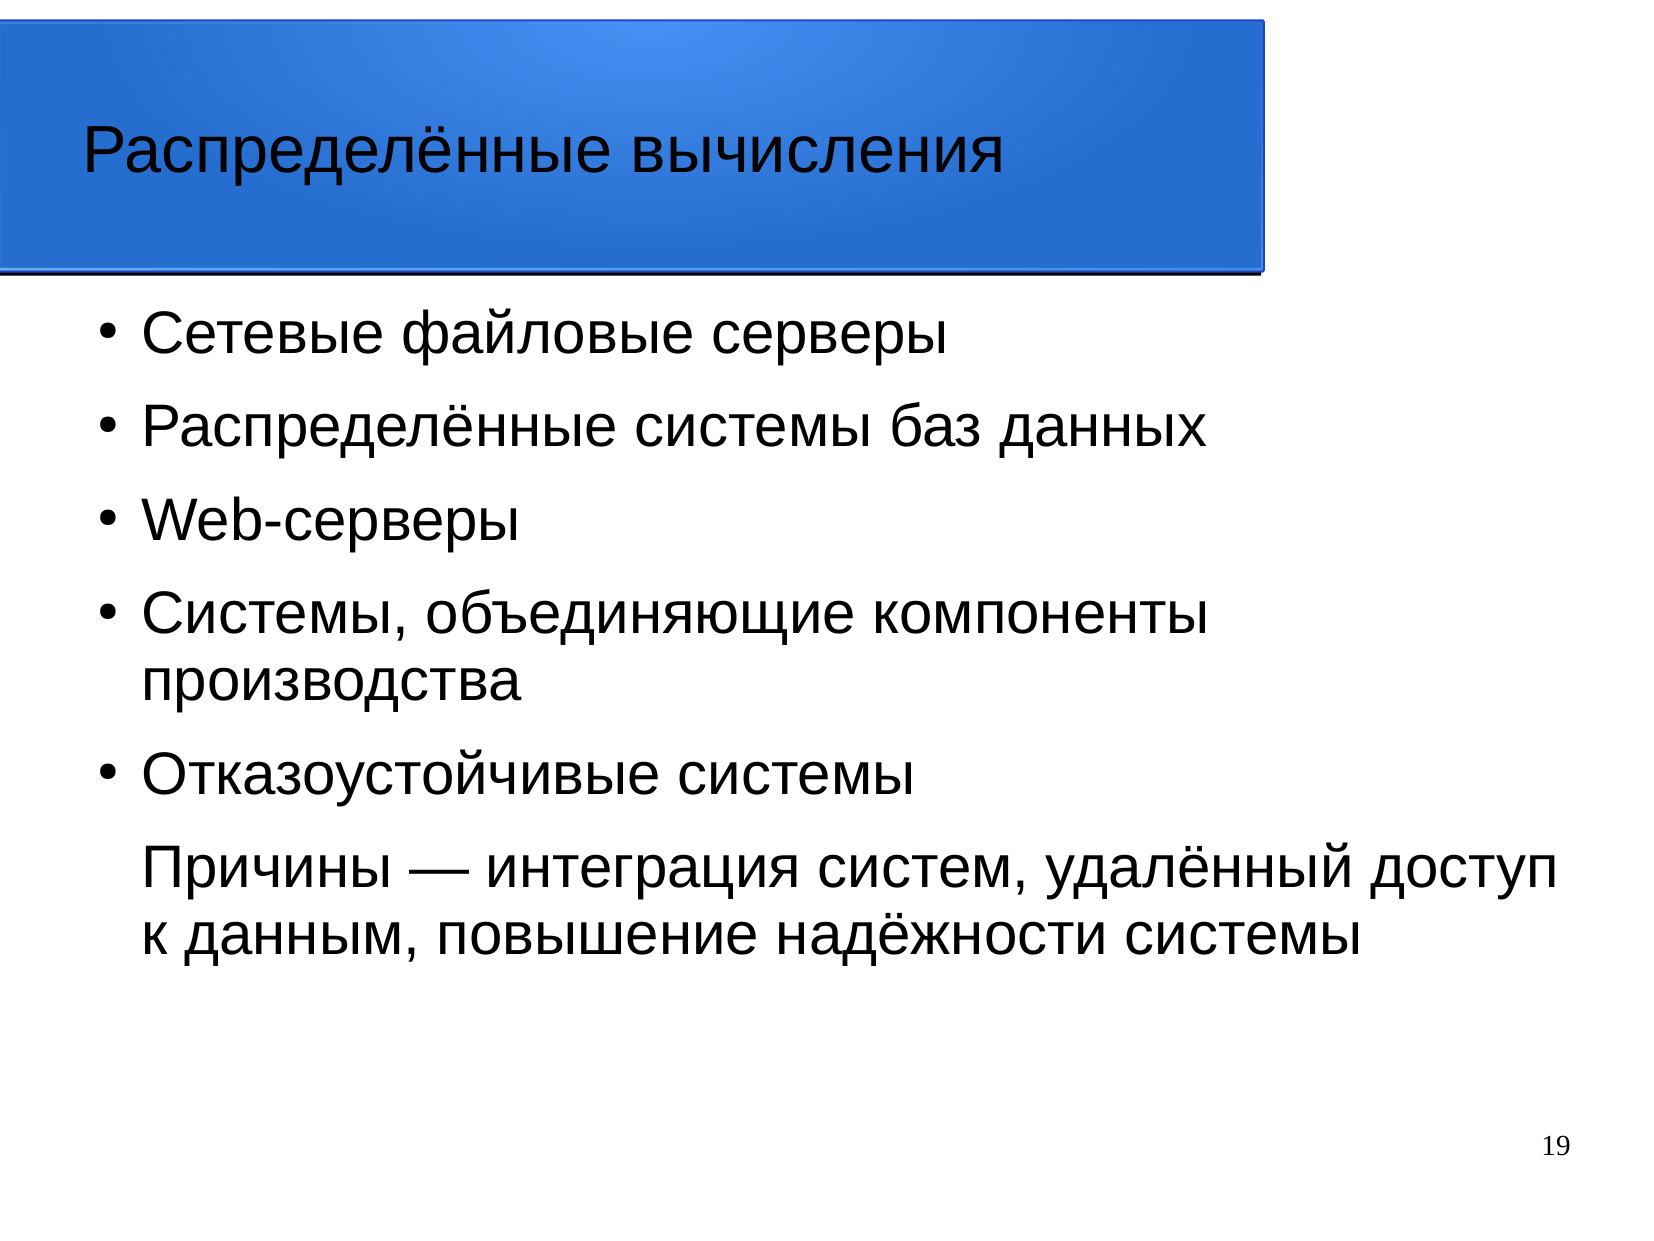

# Распределённые вычисления
Сетевые файловые серверы
Распределённые системы баз данных
Web-серверы
Системы, объединяющие компоненты производства
Отказоустойчивые системы
Причины — интеграция систем, удалённый доступ к данным, повышение надёжности системы
19